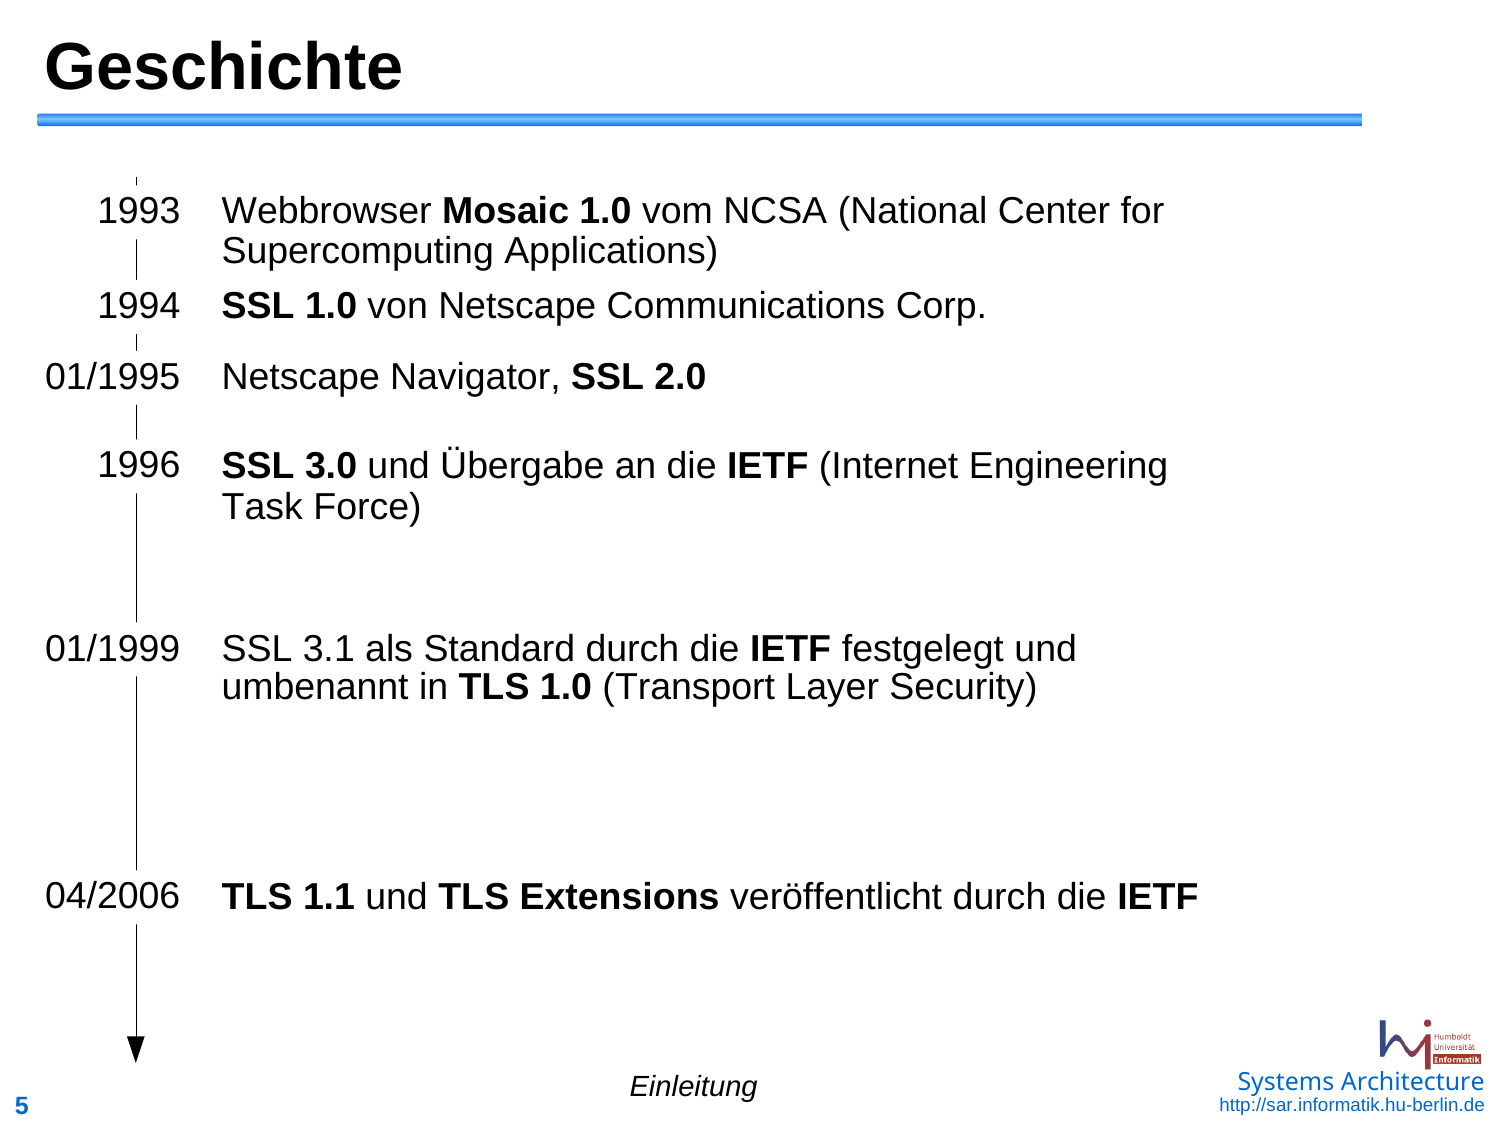

# Geschichte
1993
Webbrowser Mosaic 1.0 vom NCSA (National Center for Supercomputing Applications)
1994
SSL 1.0 von Netscape Communications Corp.
01/1995
Netscape Navigator, SSL 2.0
Netscape Navigator, SSL 2.0
1996
SSL 3.0 und Übergabe an die IETF (Internet Engineering
Task Force)
01/1999
SSL 3.1 als Standard durch die IETF festgelegt und
umbenannt in TLS 1.0 (Transport Layer Security)
04/2006
TLS 1.1 und TLS Extensions veröffentlicht durch die IETF
Einleitung